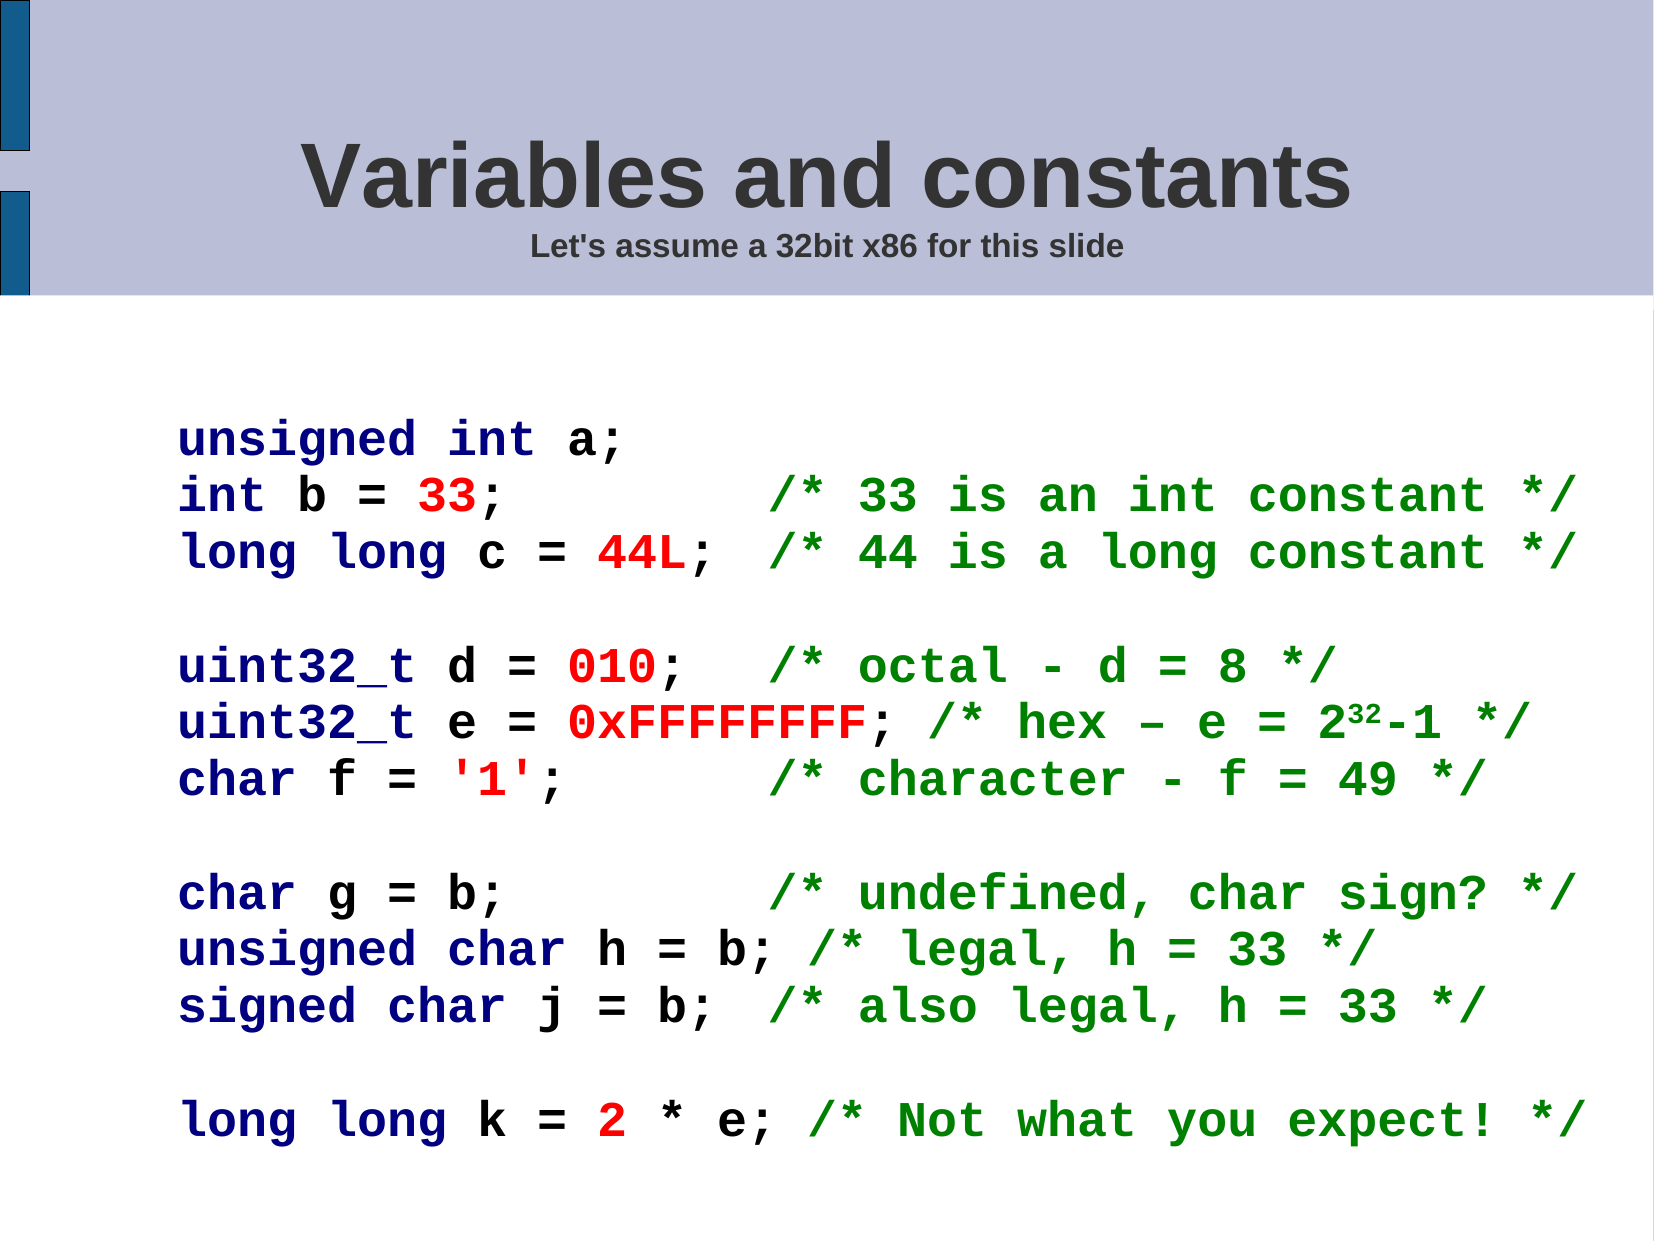

# Variables and constants Let's assume a 32bit x86 for this slide
unsigned int a;
int b = 33;				/* 33 is an int constant */
long long c = 44L;	/* 44 is a long constant */
uint32_t d = 010; 	/* octal - d = 8 */
uint32_t e = 0xFFFFFFFF; /* hex – e = 232-1 */
char f = '1'; 			/* character - f = 49 */
char g = b; 				/* undefined, char sign? */
unsigned char h = b; /* legal, h = 33 */
signed char j = b; 	/* also legal, h = 33 */
long long k = 2 * e; /* Not what you expect! */